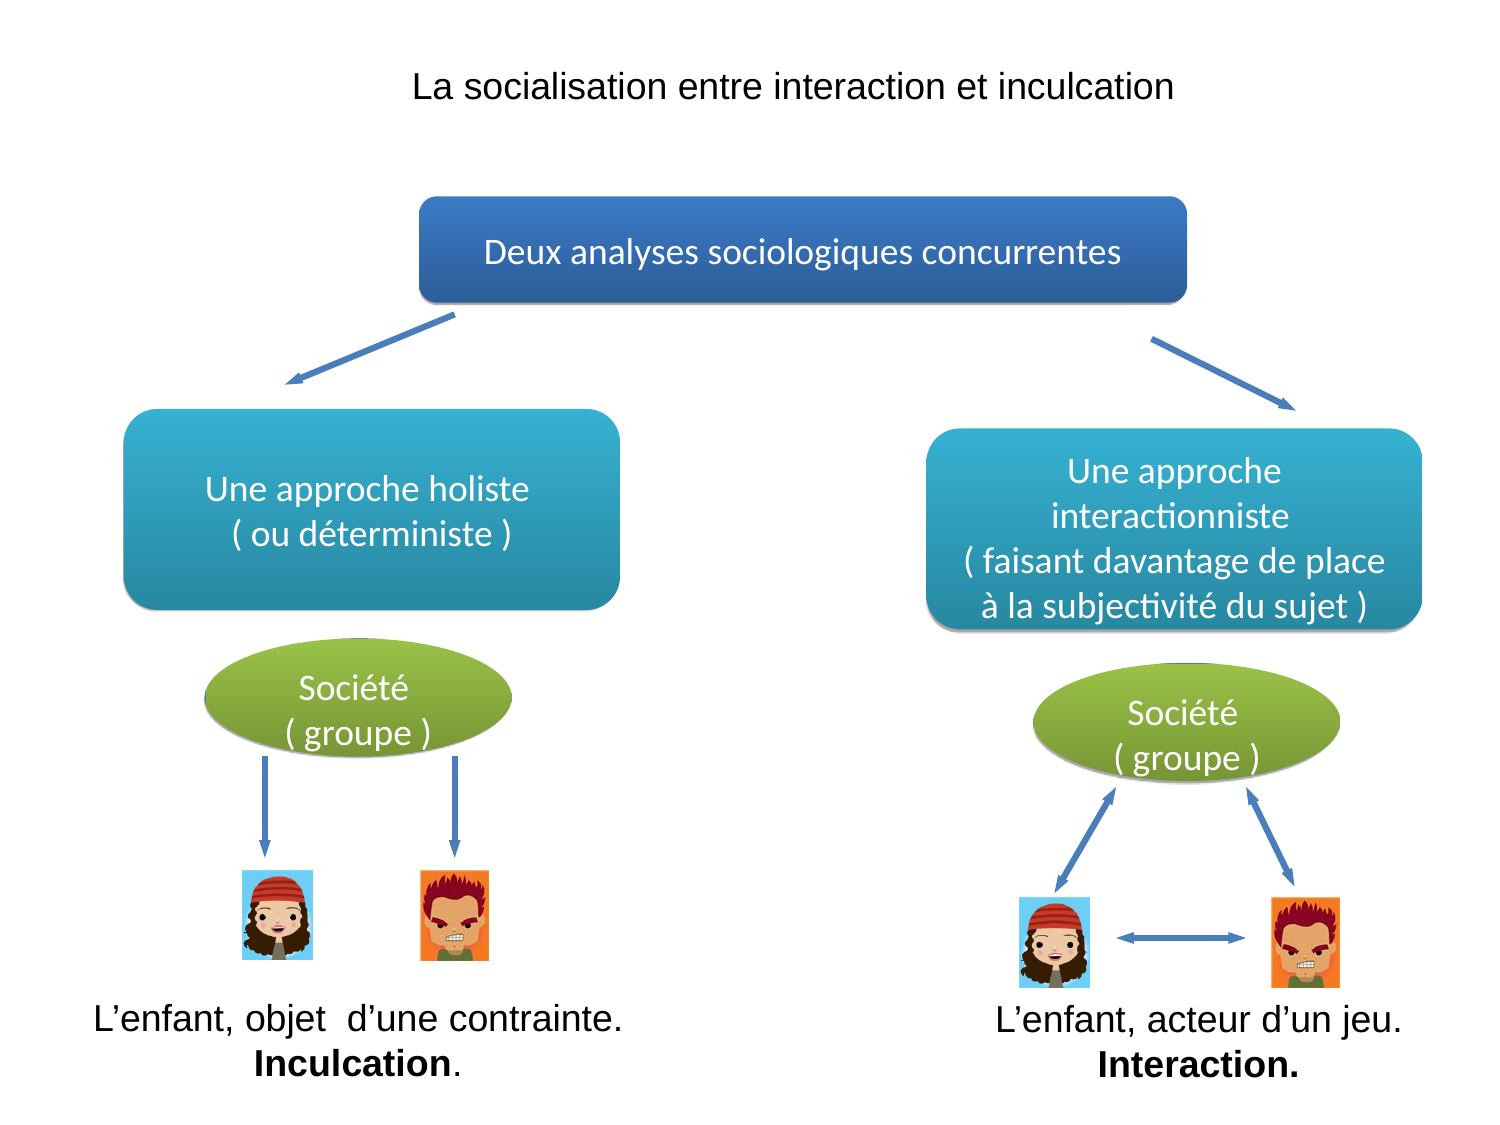

La socialisation entre interaction et inculcation
Deux analyses sociologiques concurrentes
Une approche holiste
( ou déterministe )
Une approche interactionniste
( faisant davantage de place à la subjectivité du sujet )
Société
( groupe )
Société
( groupe )
L’enfant, objet d’une contrainte.
Inculcation.
L’enfant, acteur d’un jeu.
Interaction.